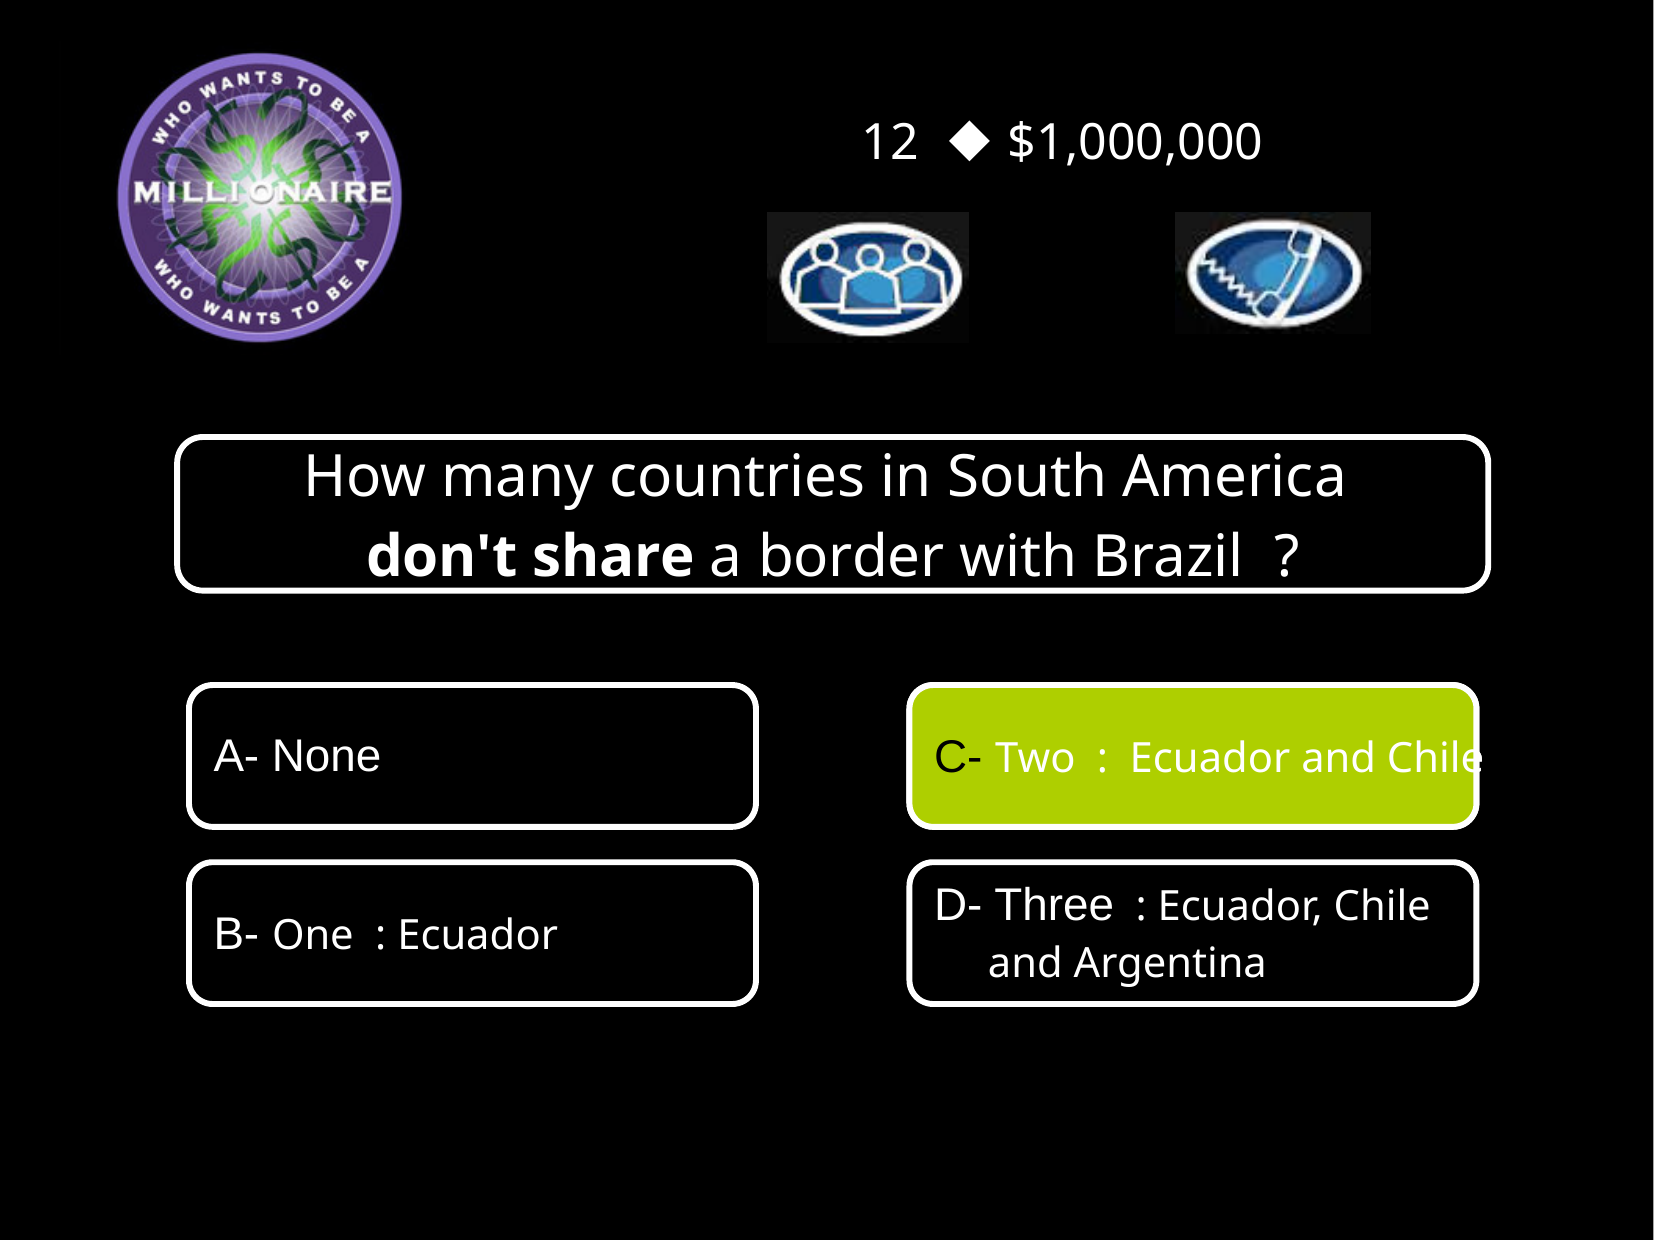

12  $1,000,000
How many countries in South America
don't share a border with Brazil  ?
A- None
C- Two  : Ecuador and Chile
C- Two  : Ecuador and Chile
B- One  : Ecuador
D- Three  : Ecuador, Chile
 and Argentina